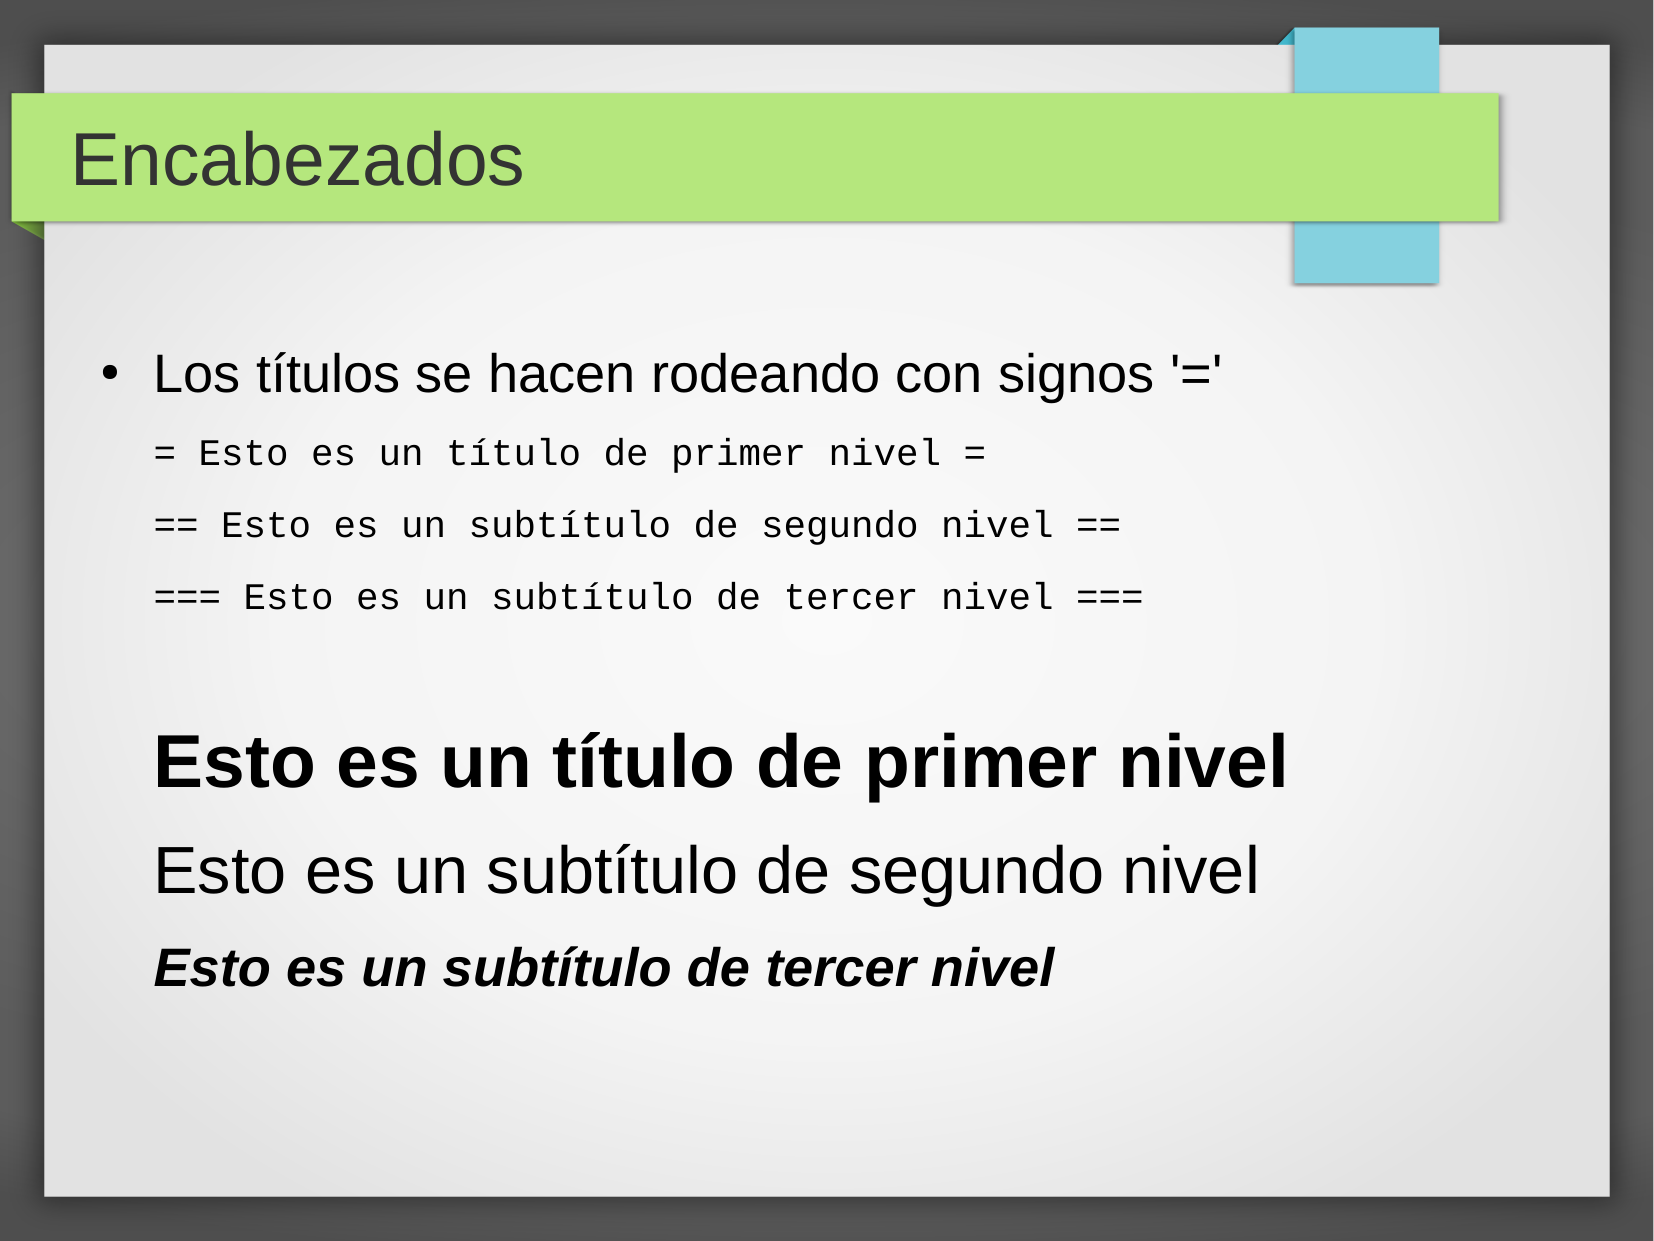

# Encabezados
Los títulos se hacen rodeando con signos '='
= Esto es un título de primer nivel =
== Esto es un subtítulo de segundo nivel ==
=== Esto es un subtítulo de tercer nivel ===
Esto es un título de primer nivel
Esto es un subtítulo de segundo nivel
Esto es un subtítulo de tercer nivel